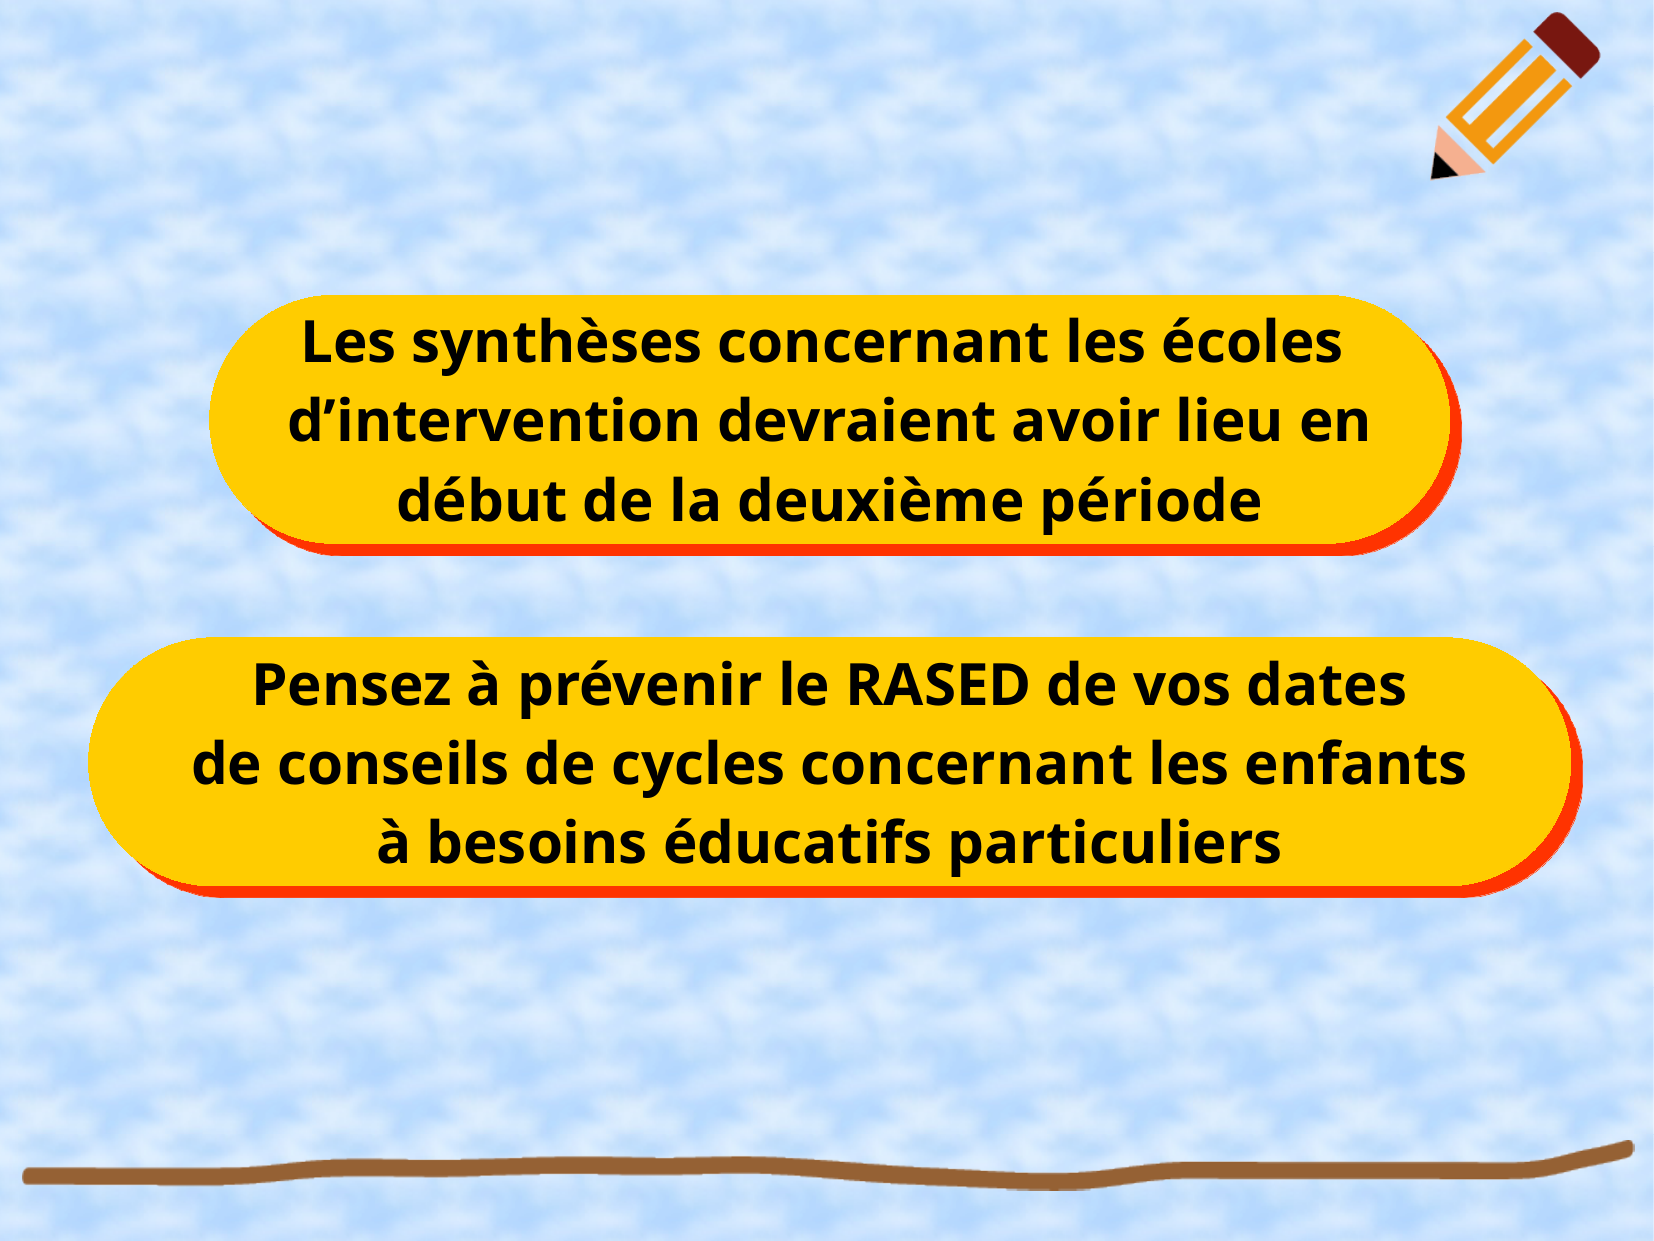

Les synthèses concernant les écoles
d’intervention devraient avoir lieu en
début de la deuxième période
Pensez à prévenir le RASED de vos dates
de conseils de cycles concernant les enfants
à besoins éducatifs particuliers